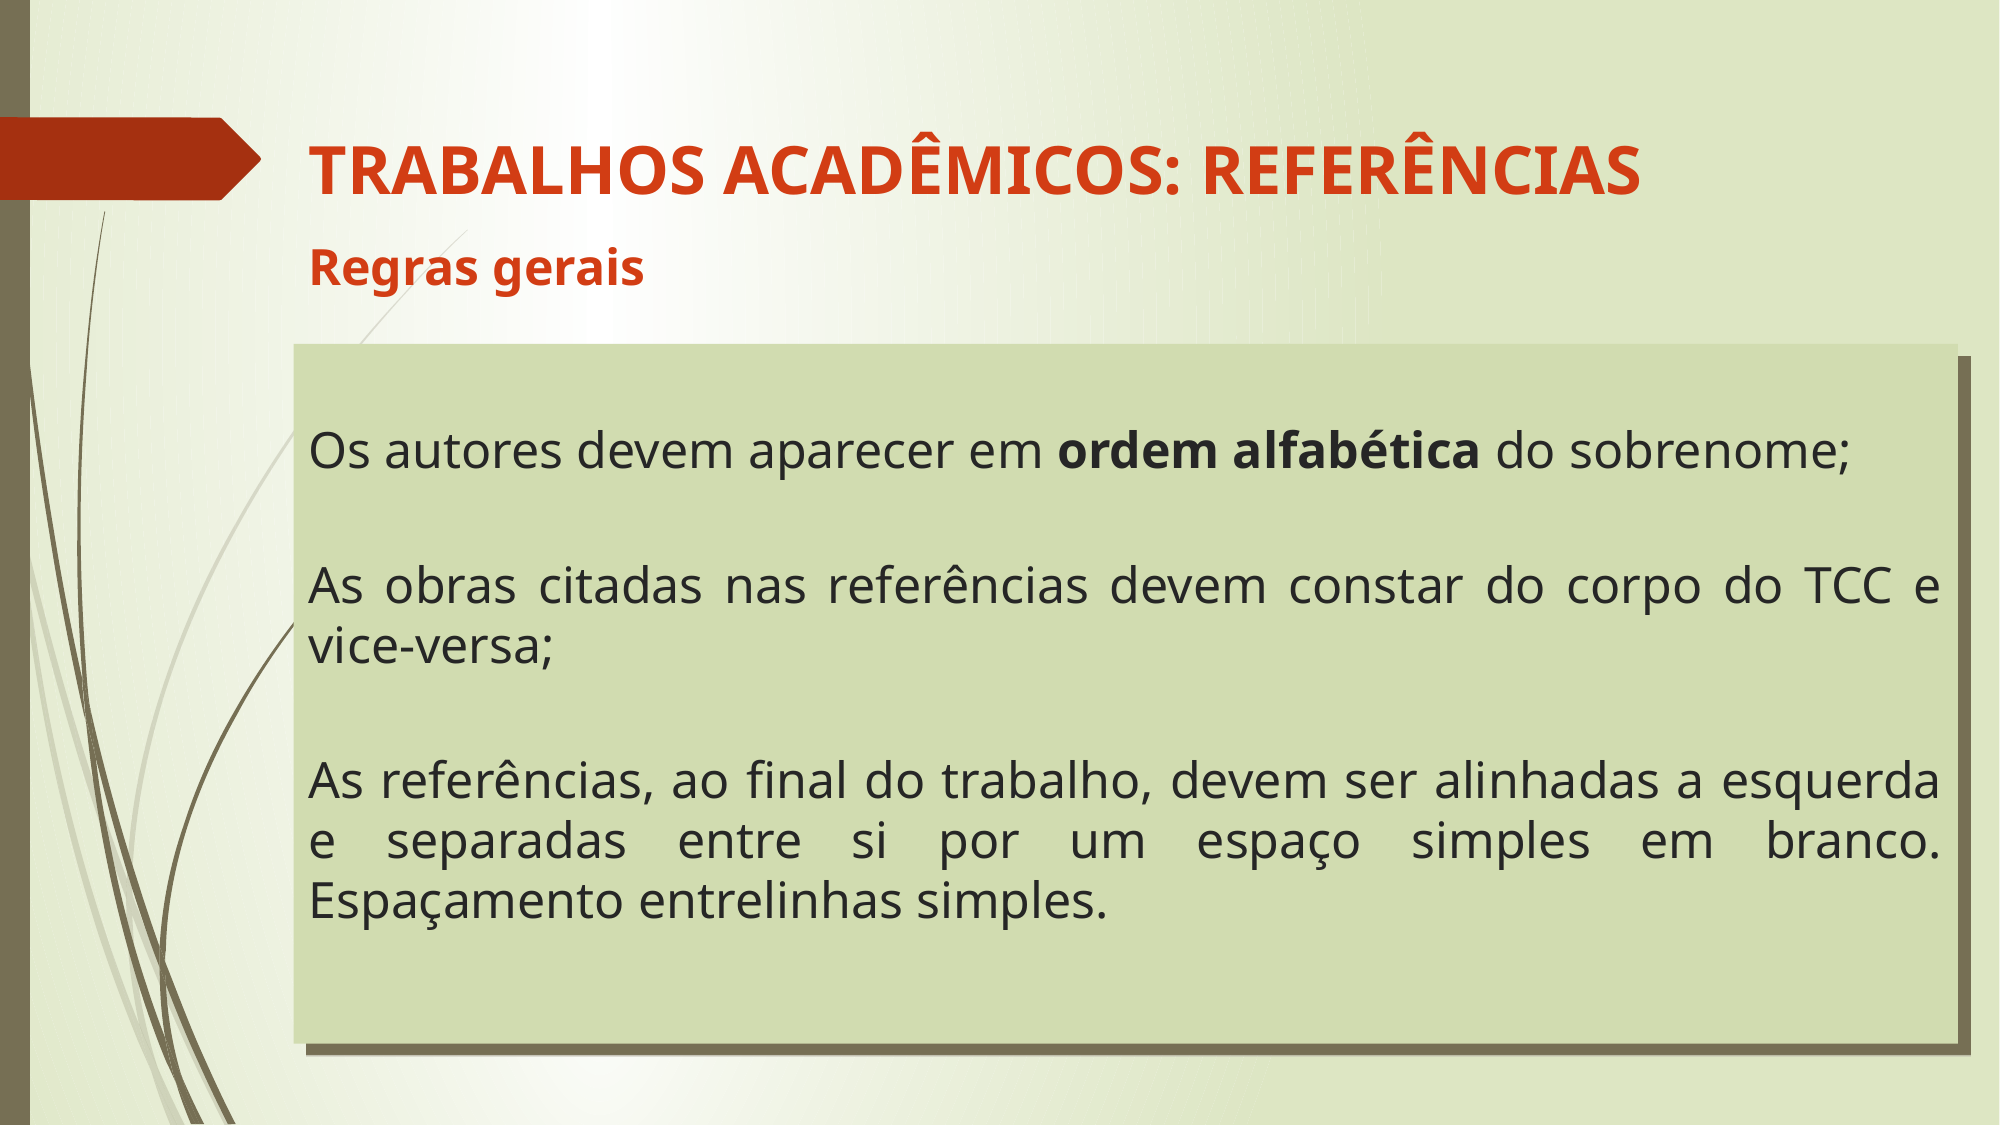

TRABALHOS ACADÊMICOS: REFERÊNCIAS
Regras gerais
# Os autores devem aparecer em ordem alfabética do sobrenome;
As obras citadas nas referências devem constar do corpo do TCC e vice-versa;
As referências, ao final do trabalho, devem ser alinhadas a esquerda e separadas entre si por um espaço simples em branco. Espaçamento entrelinhas simples.